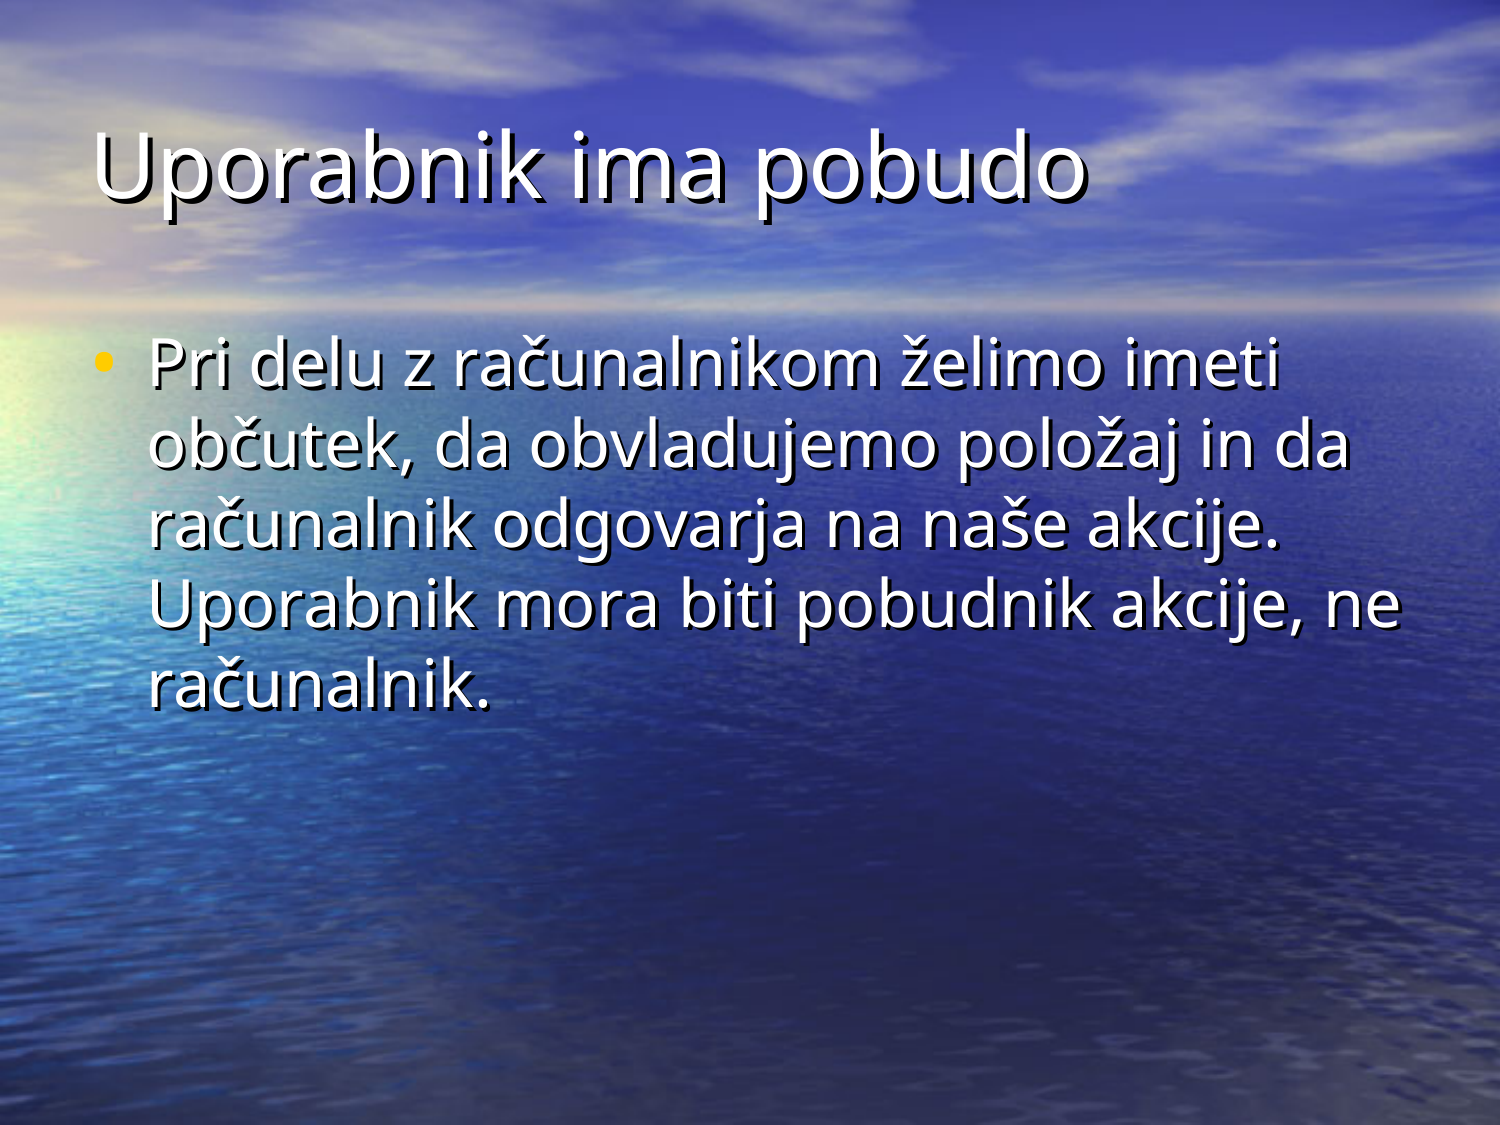

# Uporabnik ima pobudo
Pri delu z računalnikom želimo imeti občutek, da obvladujemo položaj in da računalnik odgovarja na naše akcije. Uporabnik mora biti pobudnik akcije, ne računalnik.